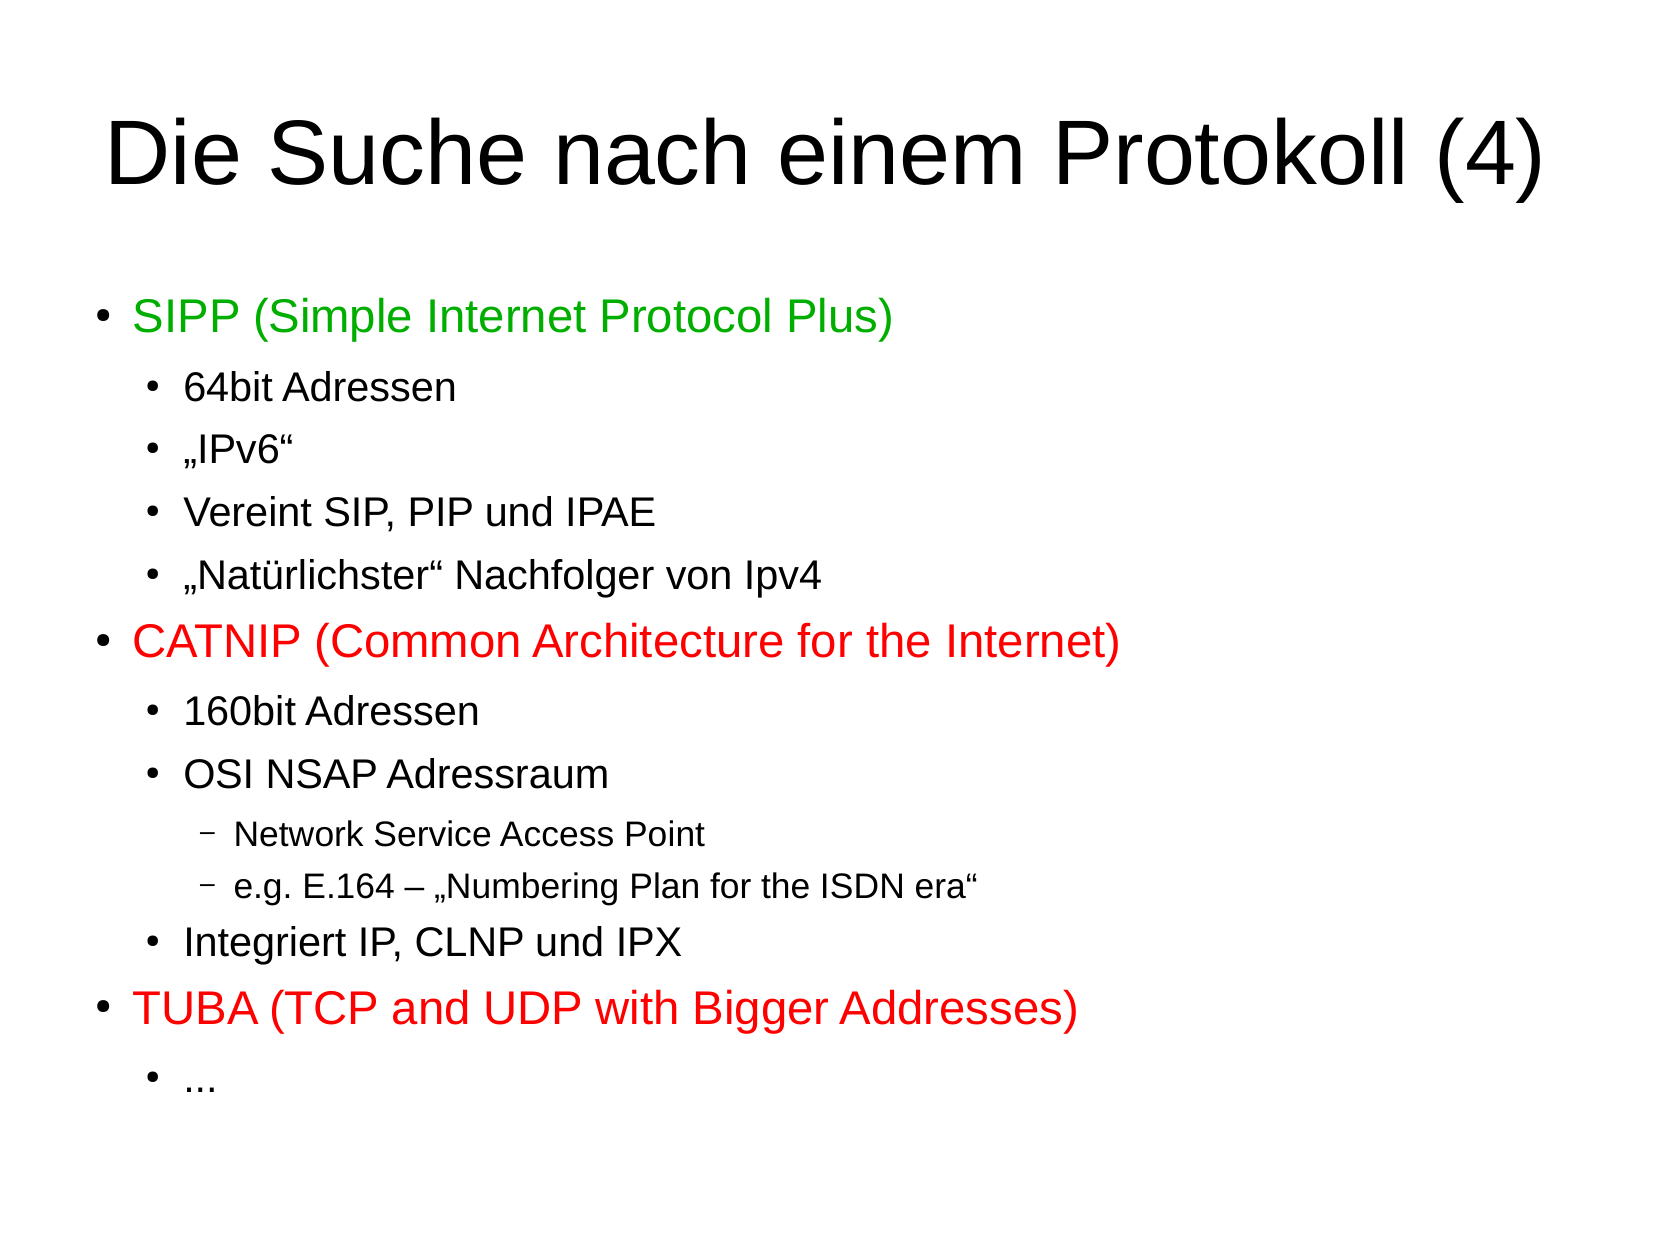

# Die Suche nach einem Protokoll (4)
SIPP (Simple Internet Protocol Plus)
64bit Adressen
„IPv6“
Vereint SIP, PIP und IPAE
„Natürlichster“ Nachfolger von Ipv4
CATNIP (Common Architecture for the Internet)
160bit Adressen
OSI NSAP Adressraum
Network Service Access Point
e.g. E.164 – „Numbering Plan for the ISDN era“
Integriert IP, CLNP und IPX
TUBA (TCP and UDP with Bigger Addresses)
...